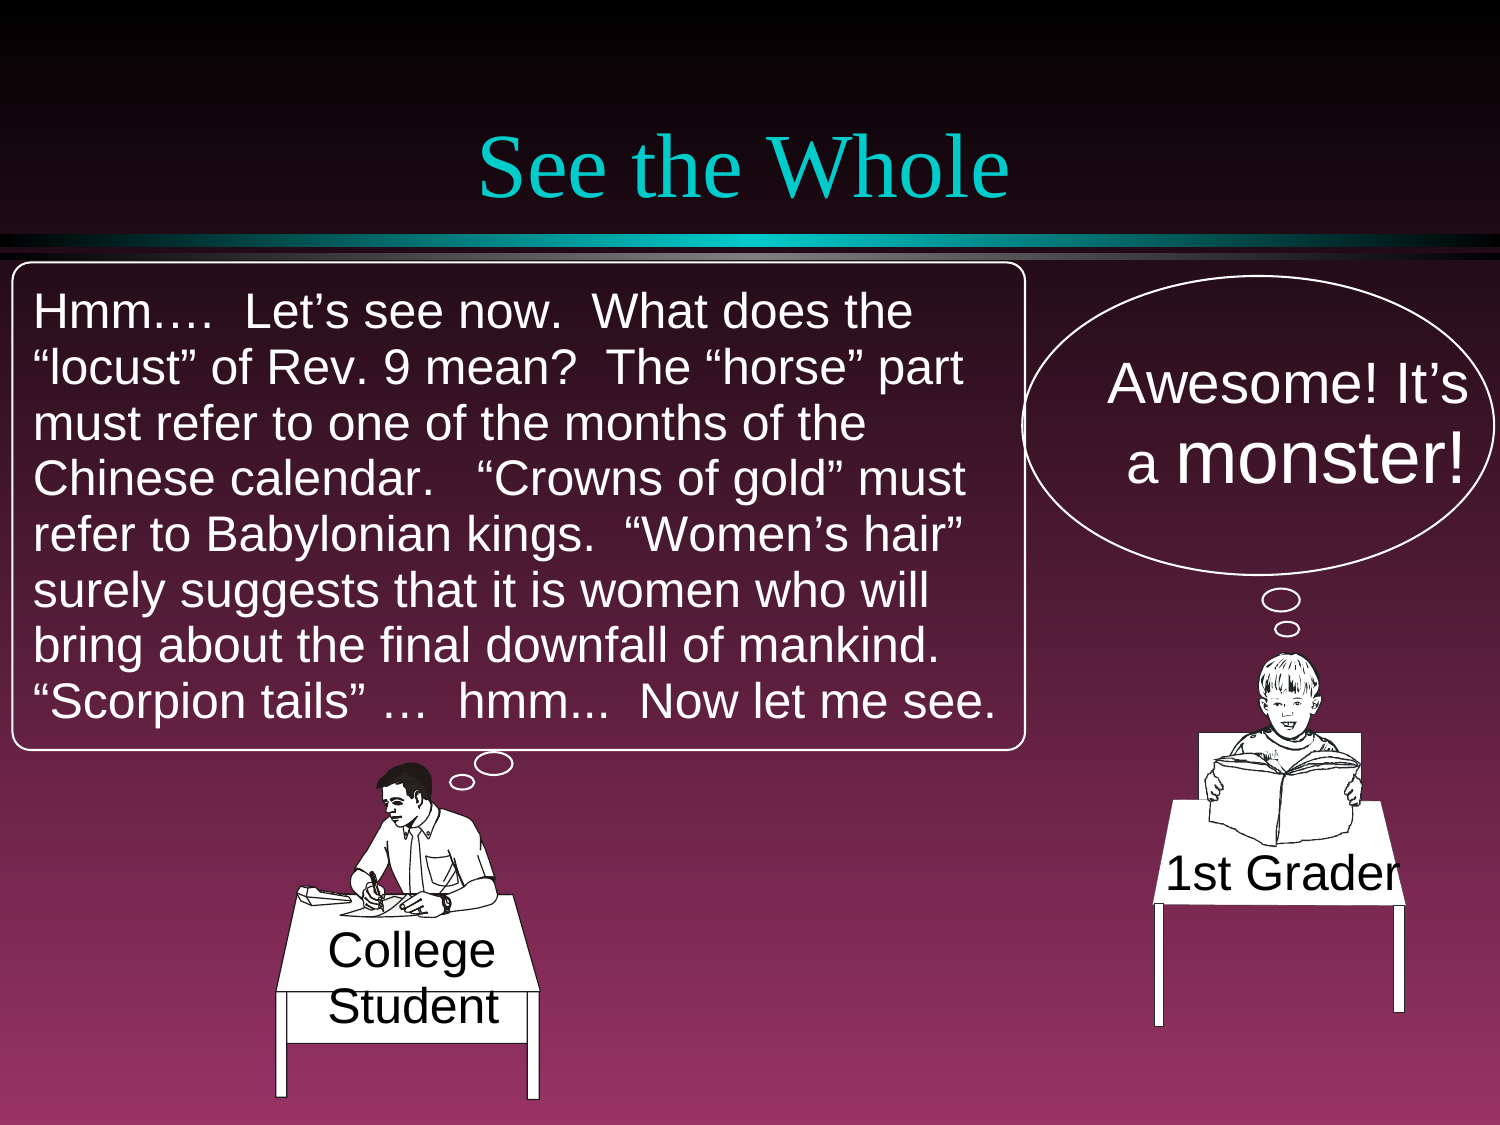

# See the Whole
Hmm.… Let’s see now. What does the “locust” of Rev. 9 mean? The “horse” part must refer to one of the months of the Chinese calendar. “Crowns of gold” must refer to Babylonian kings. “Women’s hair” surely suggests that it is women who will bring about the final downfall of mankind. “Scorpion tails” … hmm... Now let me see.
Awesome! It’s
a monster!
1st Grader
College Student